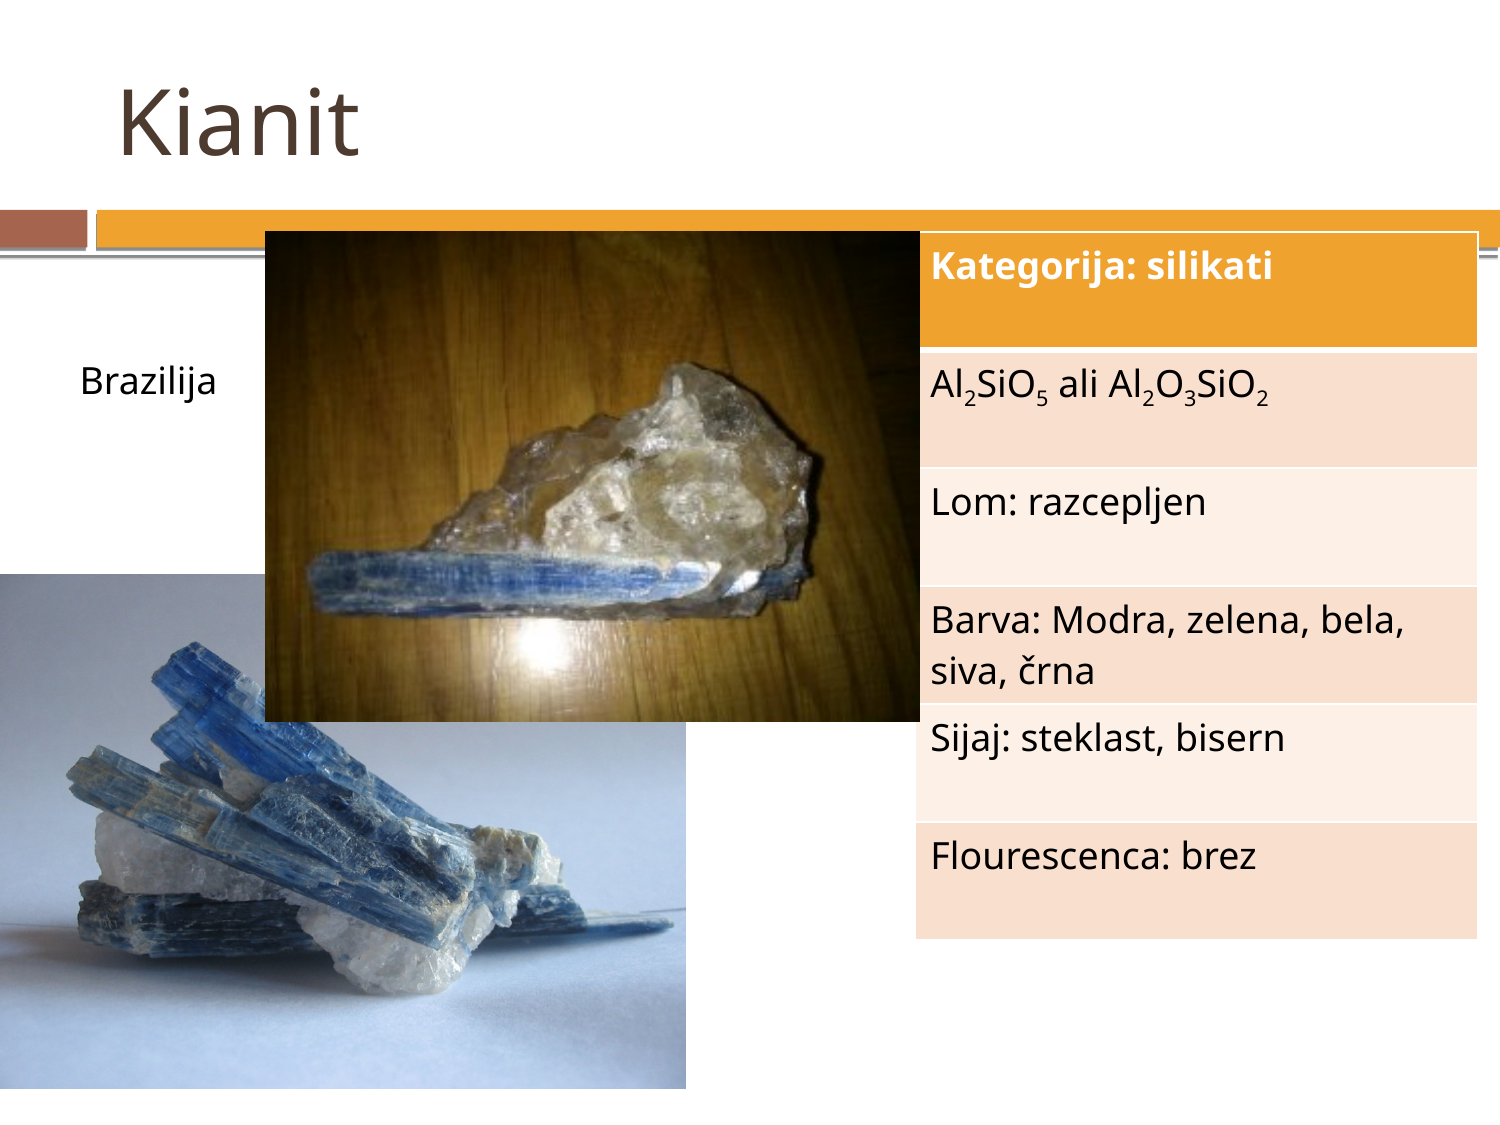

# Kianit
| Kategorija: silikati |
| --- |
| Al2SiO5 ali Al2O3SiO2 |
| Lom: razcepljen |
| Barva: Modra, zelena, bela, siva, črna |
| Sijaj: steklast, bisern |
| Flourescenca: brez |
Brazilija